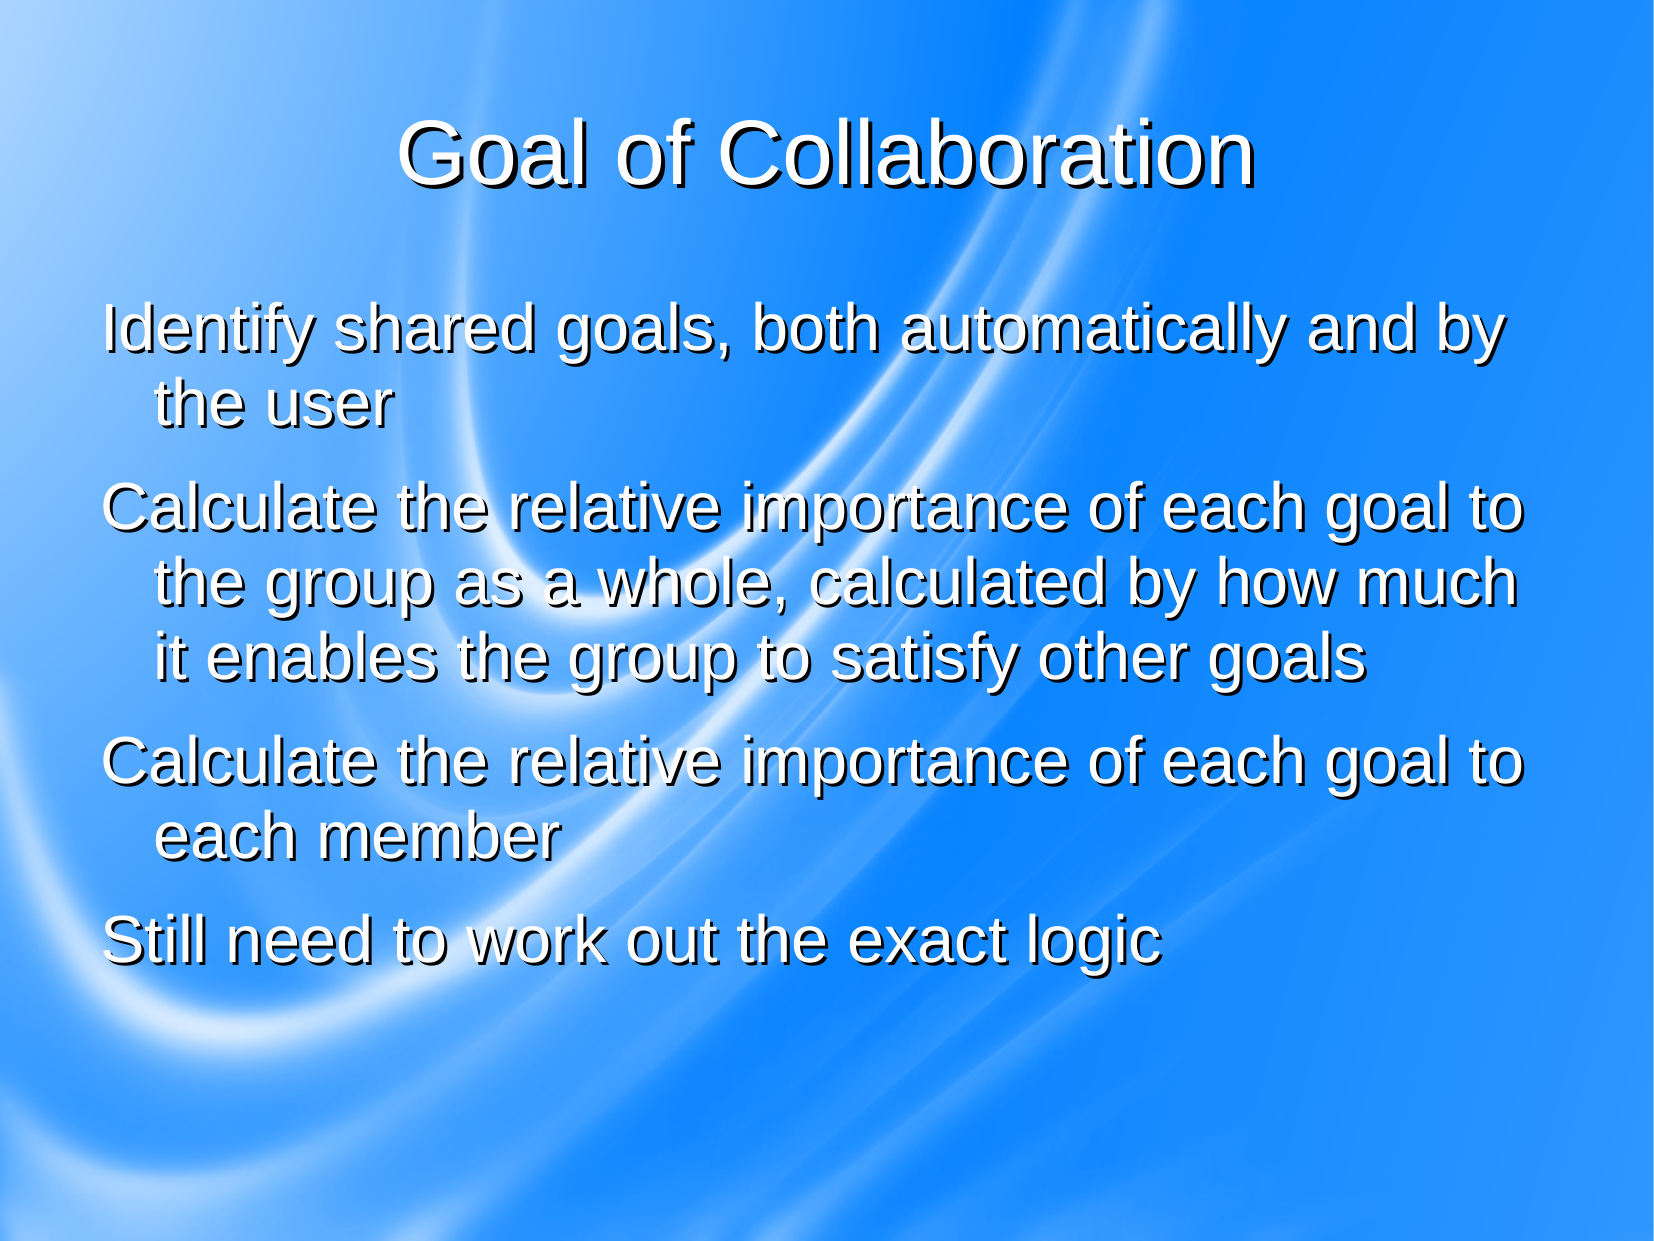

# Goal of Collaboration
Identify shared goals, both automatically and by the user
Calculate the relative importance of each goal to the group as a whole, calculated by how much it enables the group to satisfy other goals
Calculate the relative importance of each goal to each member
Still need to work out the exact logic